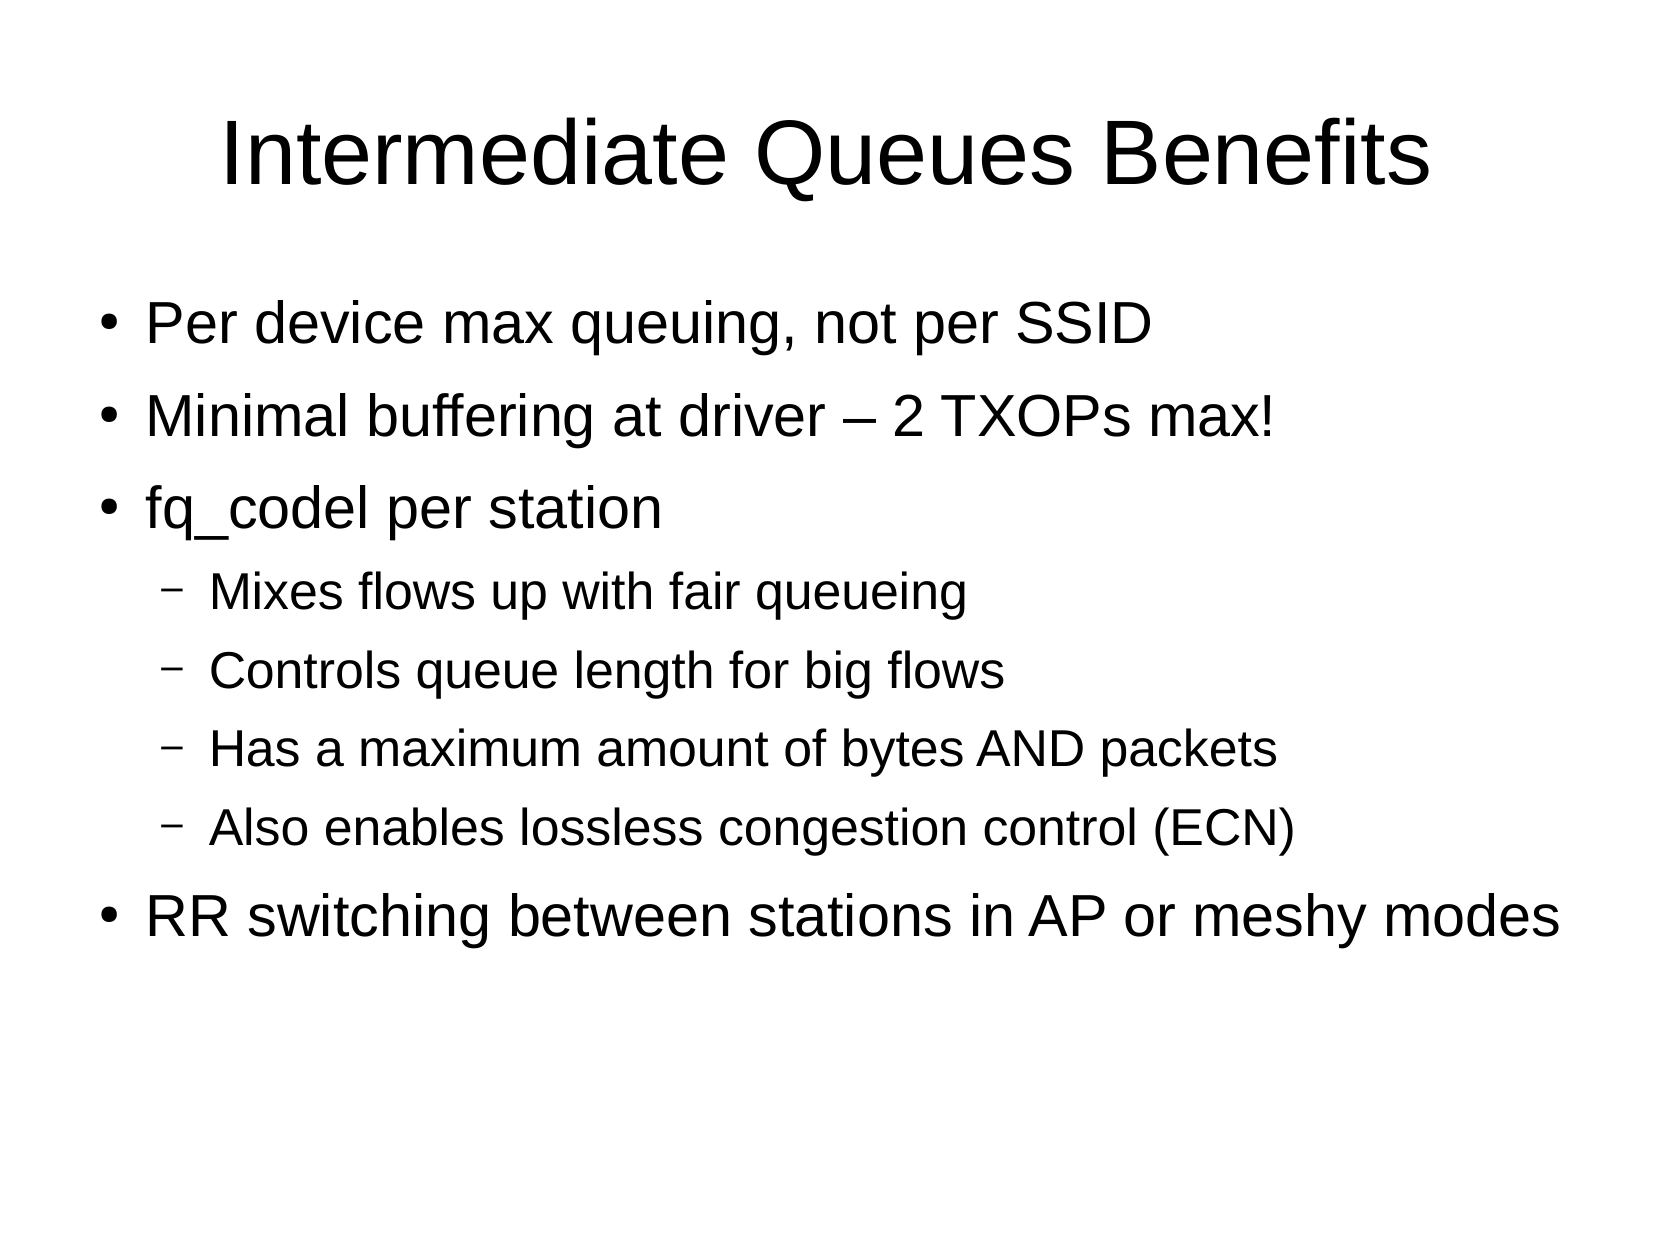

# Intermediate Queues Benefits
Per device max queuing, not per SSID
Minimal buffering at driver – 2 TXOPs max!
fq_codel per station
Mixes flows up with fair queueing
Controls queue length for big flows
Has a maximum amount of bytes AND packets
Also enables lossless congestion control (ECN)
RR switching between stations in AP or meshy modes